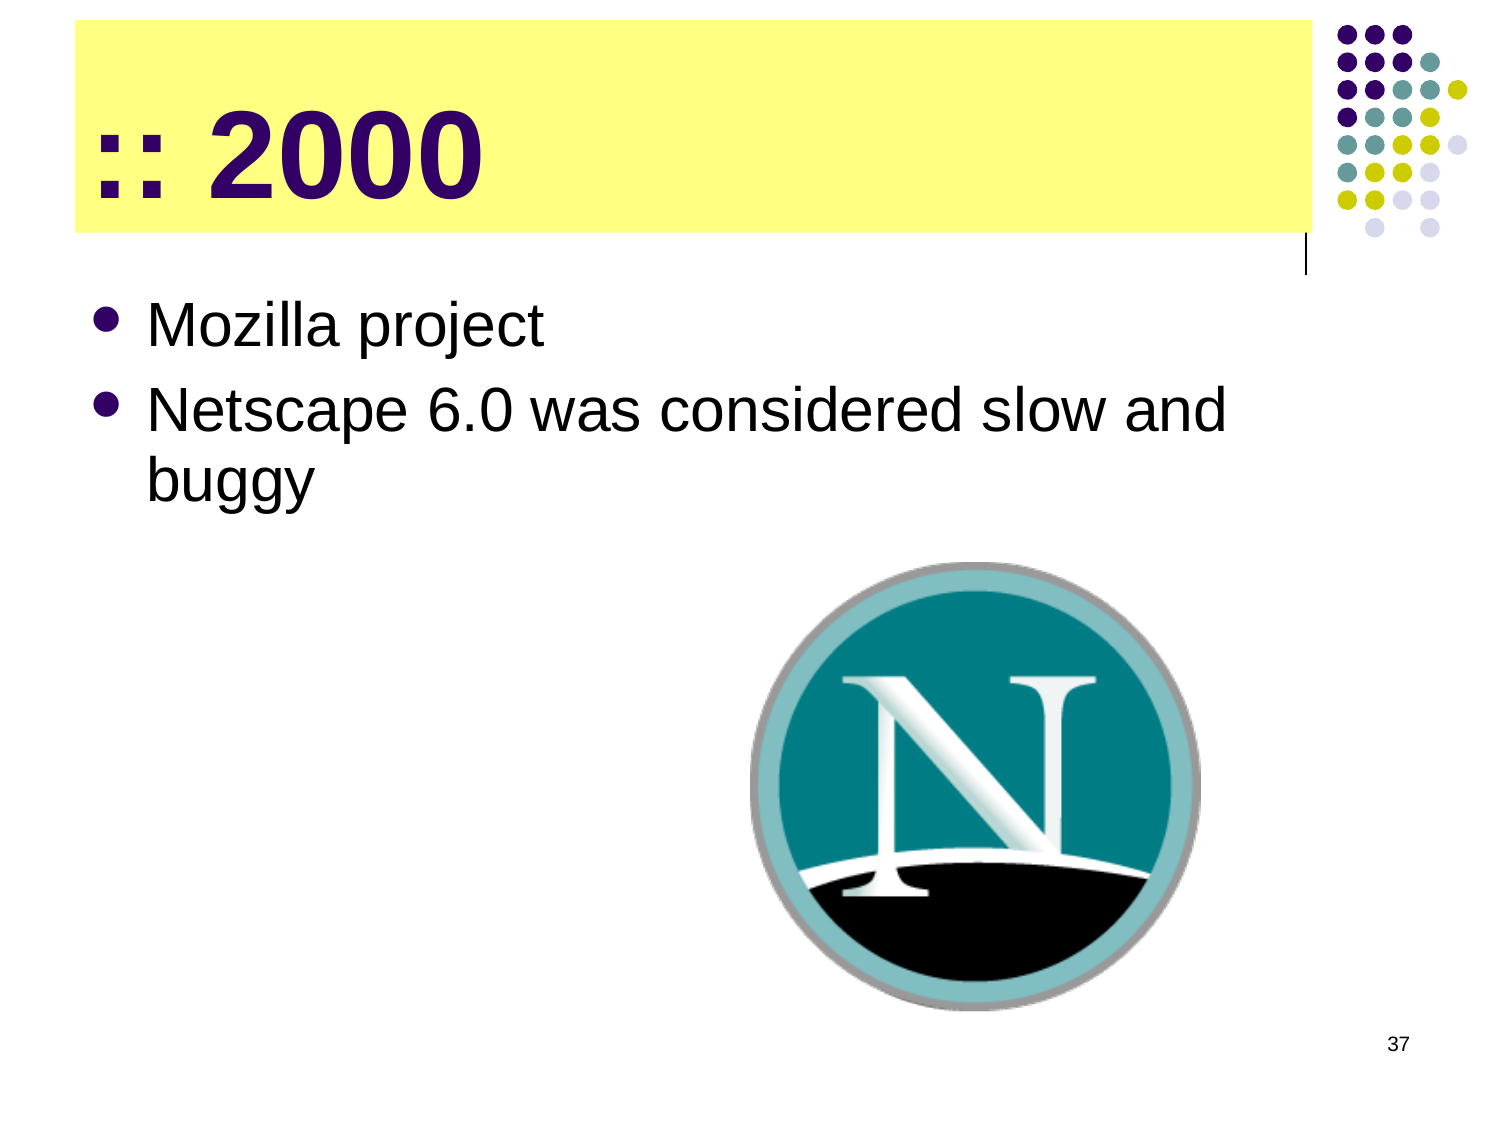

# :: 2000
Mozilla project
Netscape 6.0 was considered slow and buggy
37